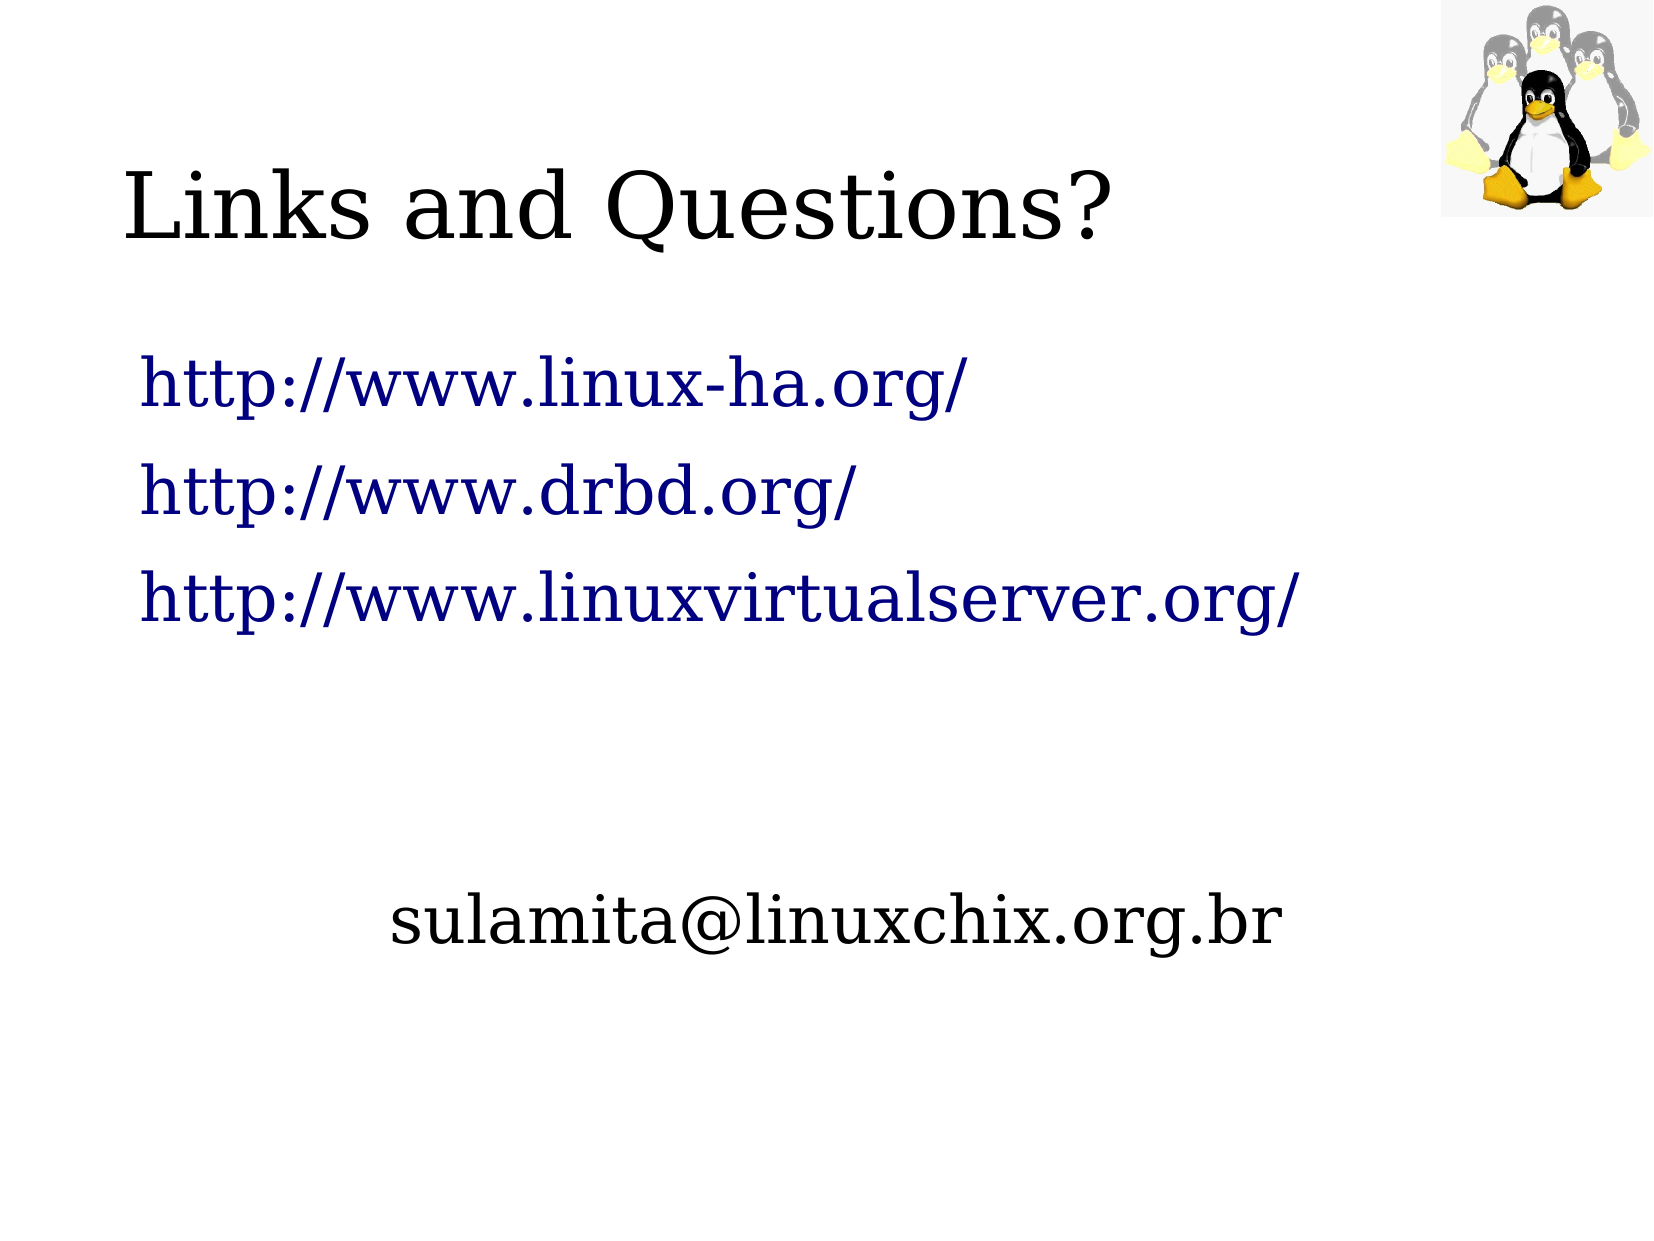

# Links and Questions?
http://www.linux-ha.org/
http://www.drbd.org/
http://www.linuxvirtualserver.org/
sulamita@linuxchix.org.br